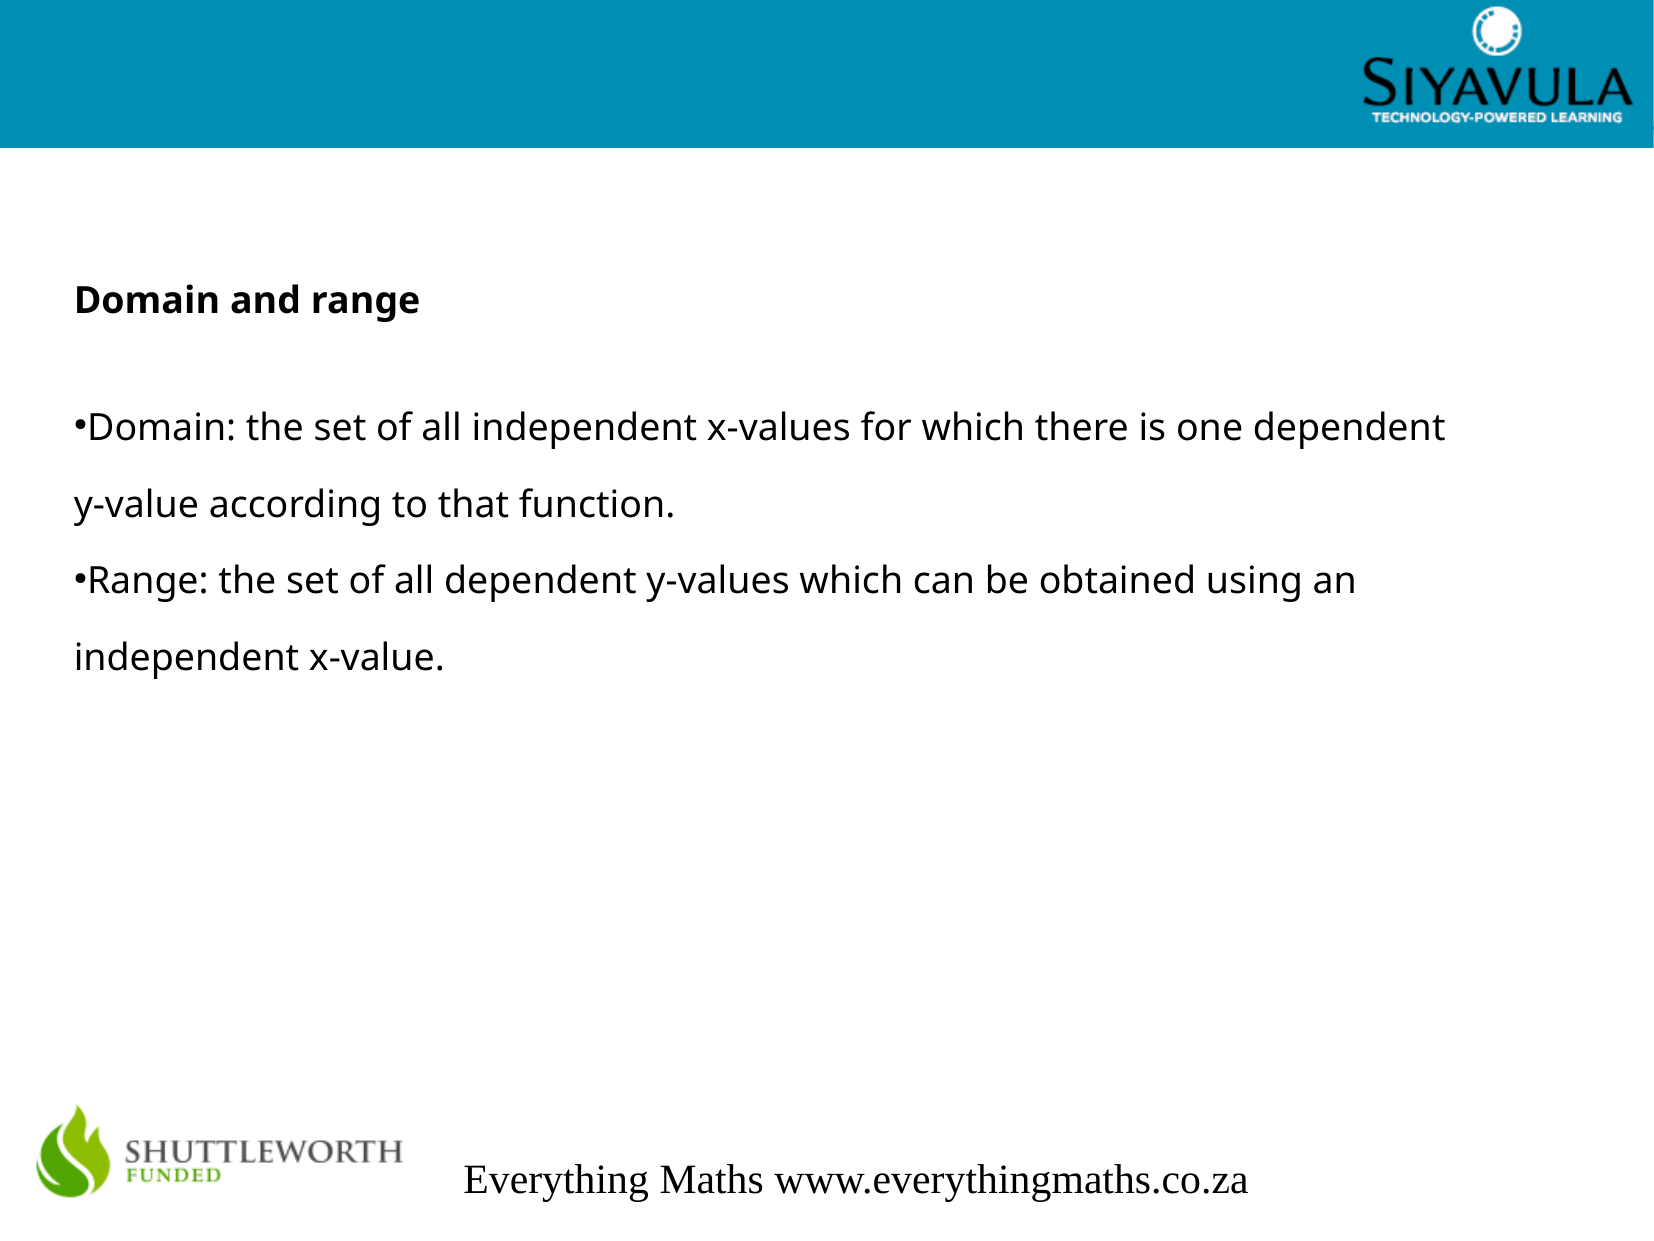

Domain and range
Domain: the set of all independent x-values for which there is one dependent
y-value according to that function.
Range: the set of all dependent y-values which can be obtained using an independent x-value.
Everything Maths www.everythingmaths.co.za